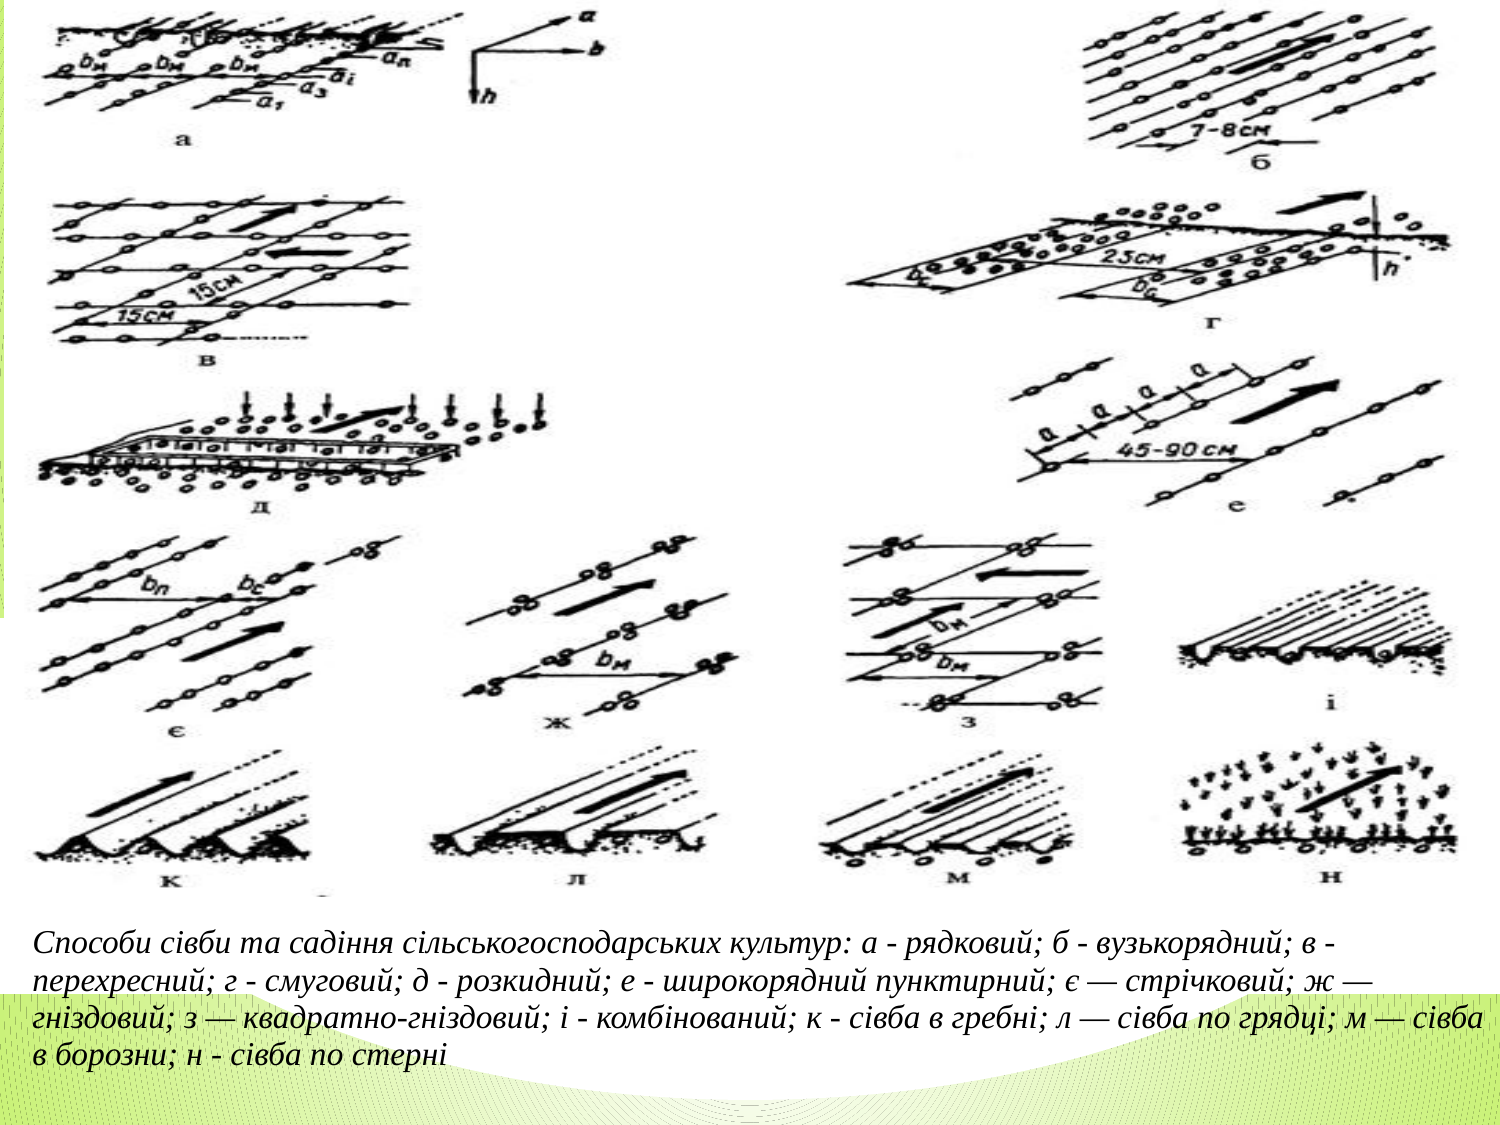

Способи сівби та садіння сільськогосподарських культур: а - рядковий; б - вузькорядний; в - перехресний; г - смуговий; д - розкидний; е - широкорядний пунктирний; є — стрічковий; ж — гніздовий; з — квадратно-гніздовий; і - комбінований; к - сівба в гребні; л — сівба по грядці; м — сівба
в борозни; н - сівба по стерні